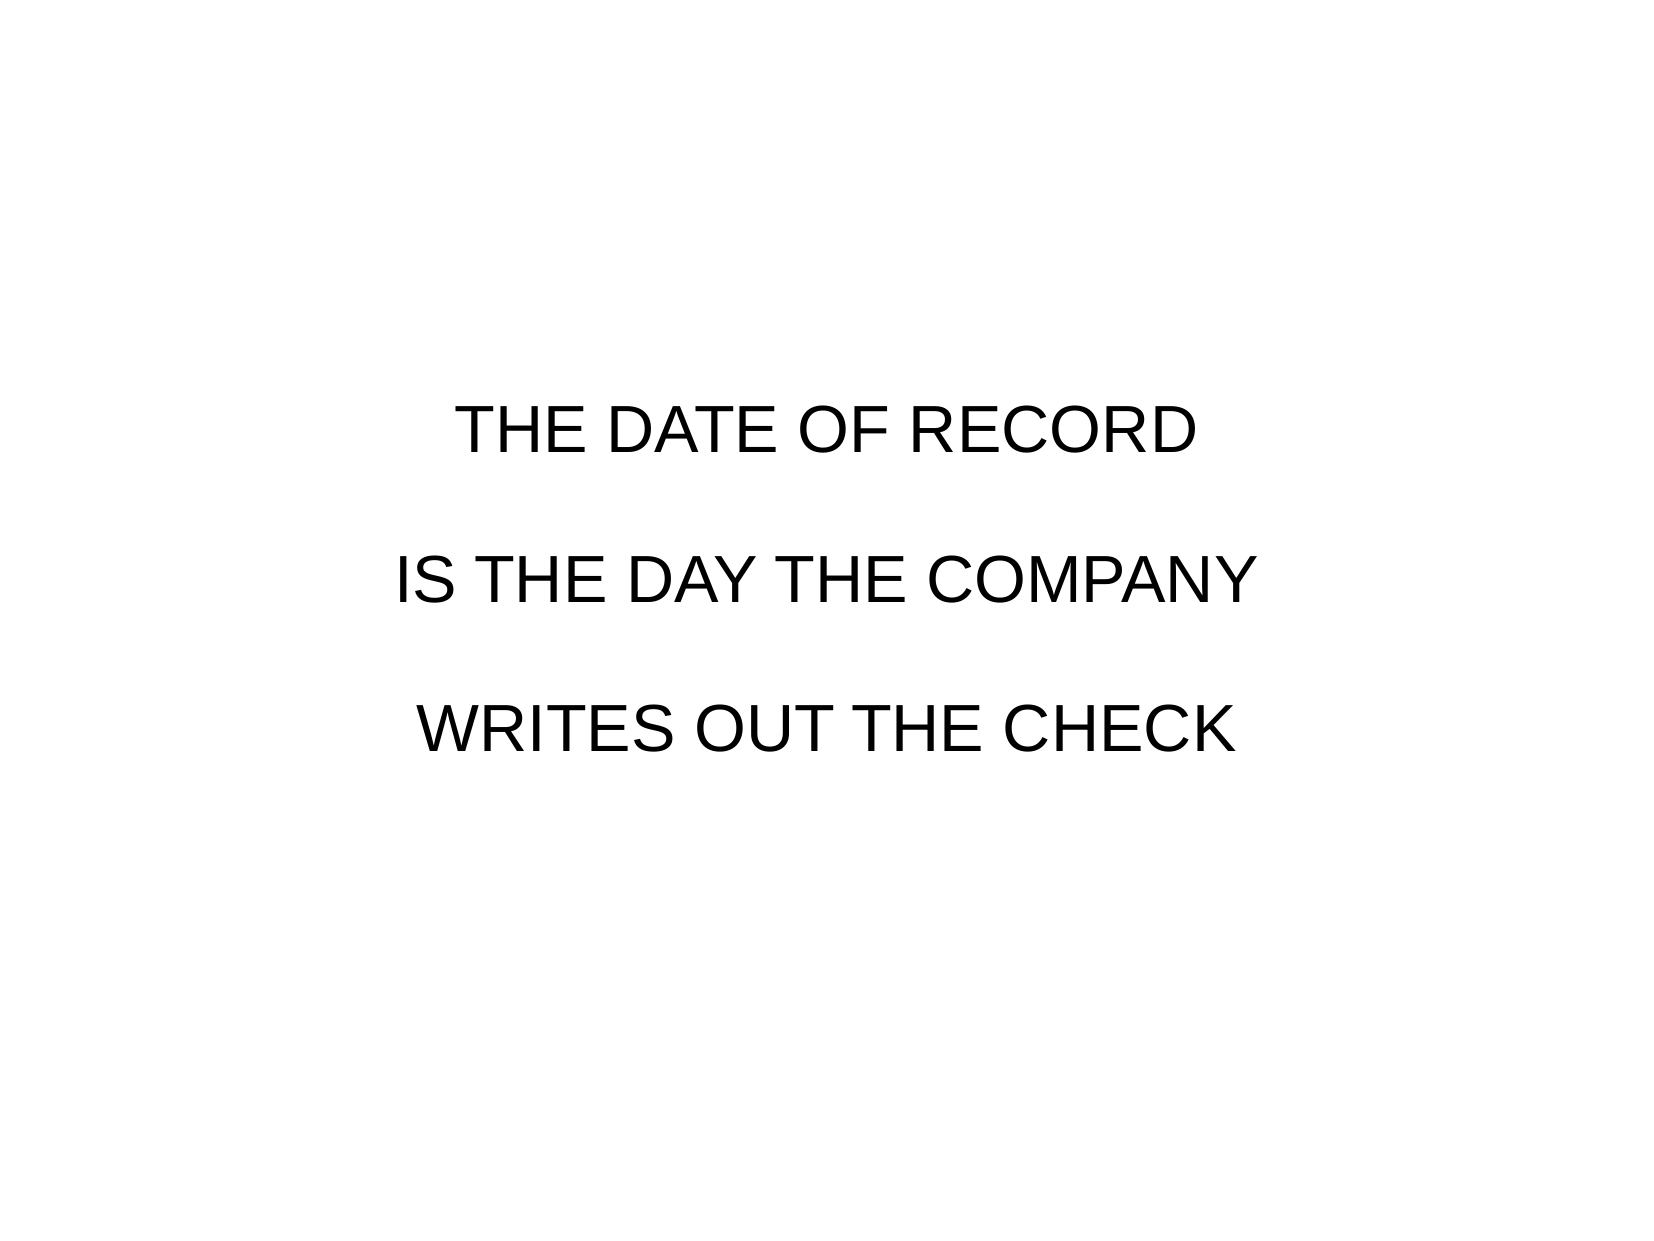

# THE DATE OF RECORD
IS THE DAY THE COMPANY
WRITES OUT THE CHECK